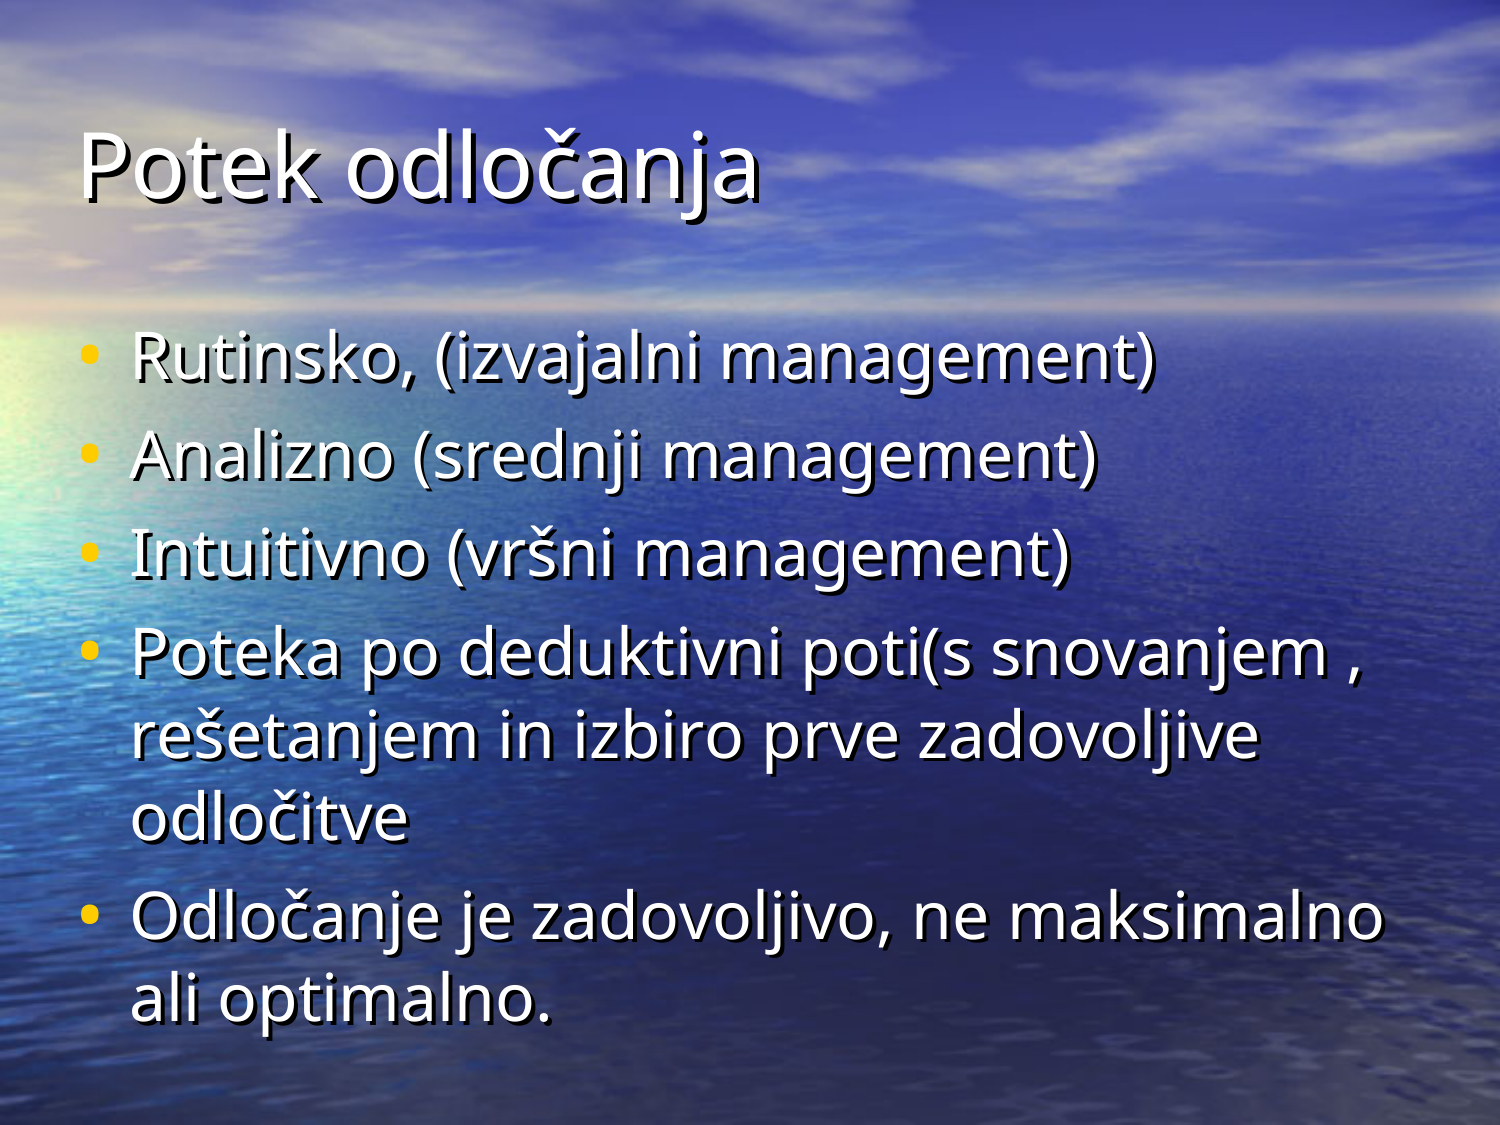

# Potek odločanja
Rutinsko, (izvajalni management)
Analizno (srednji management)
Intuitivno (vršni management)
Poteka po deduktivni poti(s snovanjem , rešetanjem in izbiro prve zadovoljive odločitve
Odločanje je zadovoljivo, ne maksimalno ali optimalno.